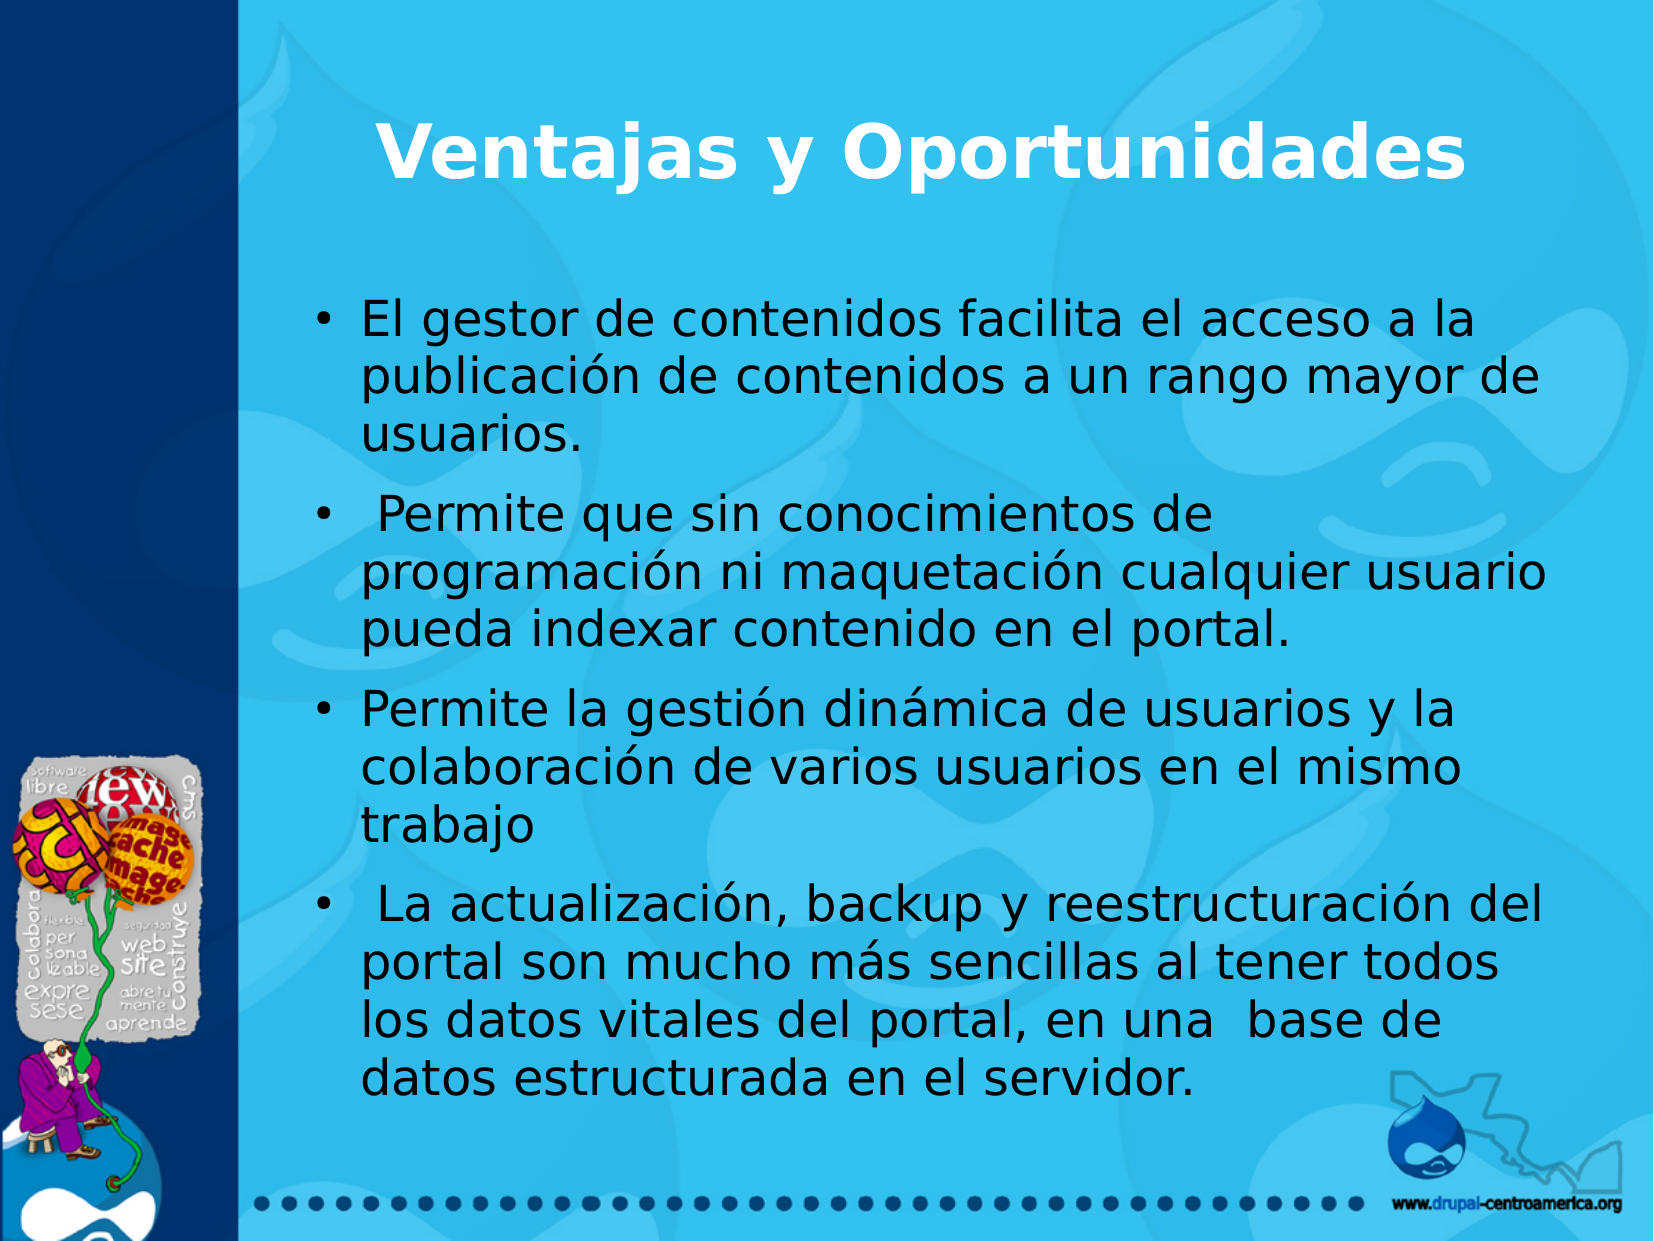

Ventajas y Oportunidades
# El gestor de contenidos facilita el acceso a la publicación de contenidos a un rango mayor de usuarios.
 Permite que sin conocimientos de programación ni maquetación cualquier usuario pueda indexar contenido en el portal.
Permite la gestión dinámica de usuarios y la colaboración de varios usuarios en el mismo trabajo
 La actualización, backup y reestructuración del portal son mucho más sencillas al tener todos los datos vitales del portal, en una base de datos estructurada en el servidor.